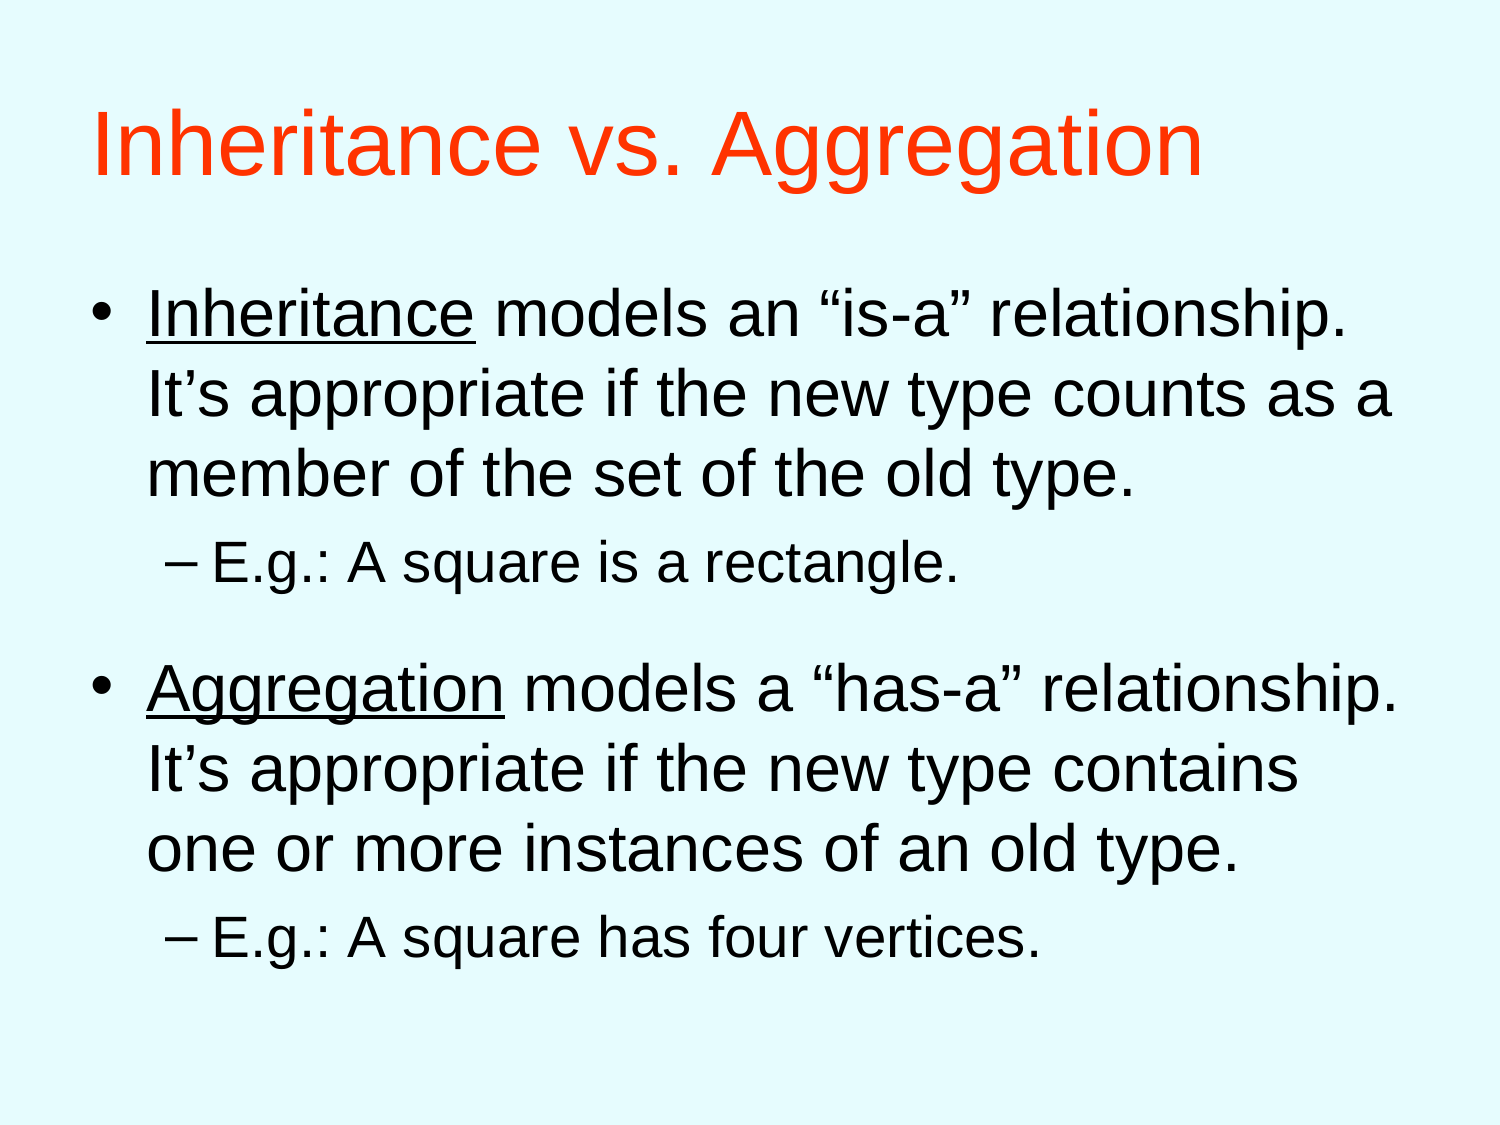

# Inheritance vs. Aggregation
Inheritance models an “is-a” relationship. It’s appropriate if the new type counts as a member of the set of the old type.
E.g.: A square is a rectangle.
Aggregation models a “has-a” relationship. It’s appropriate if the new type contains one or more instances of an old type.
E.g.: A square has four vertices.